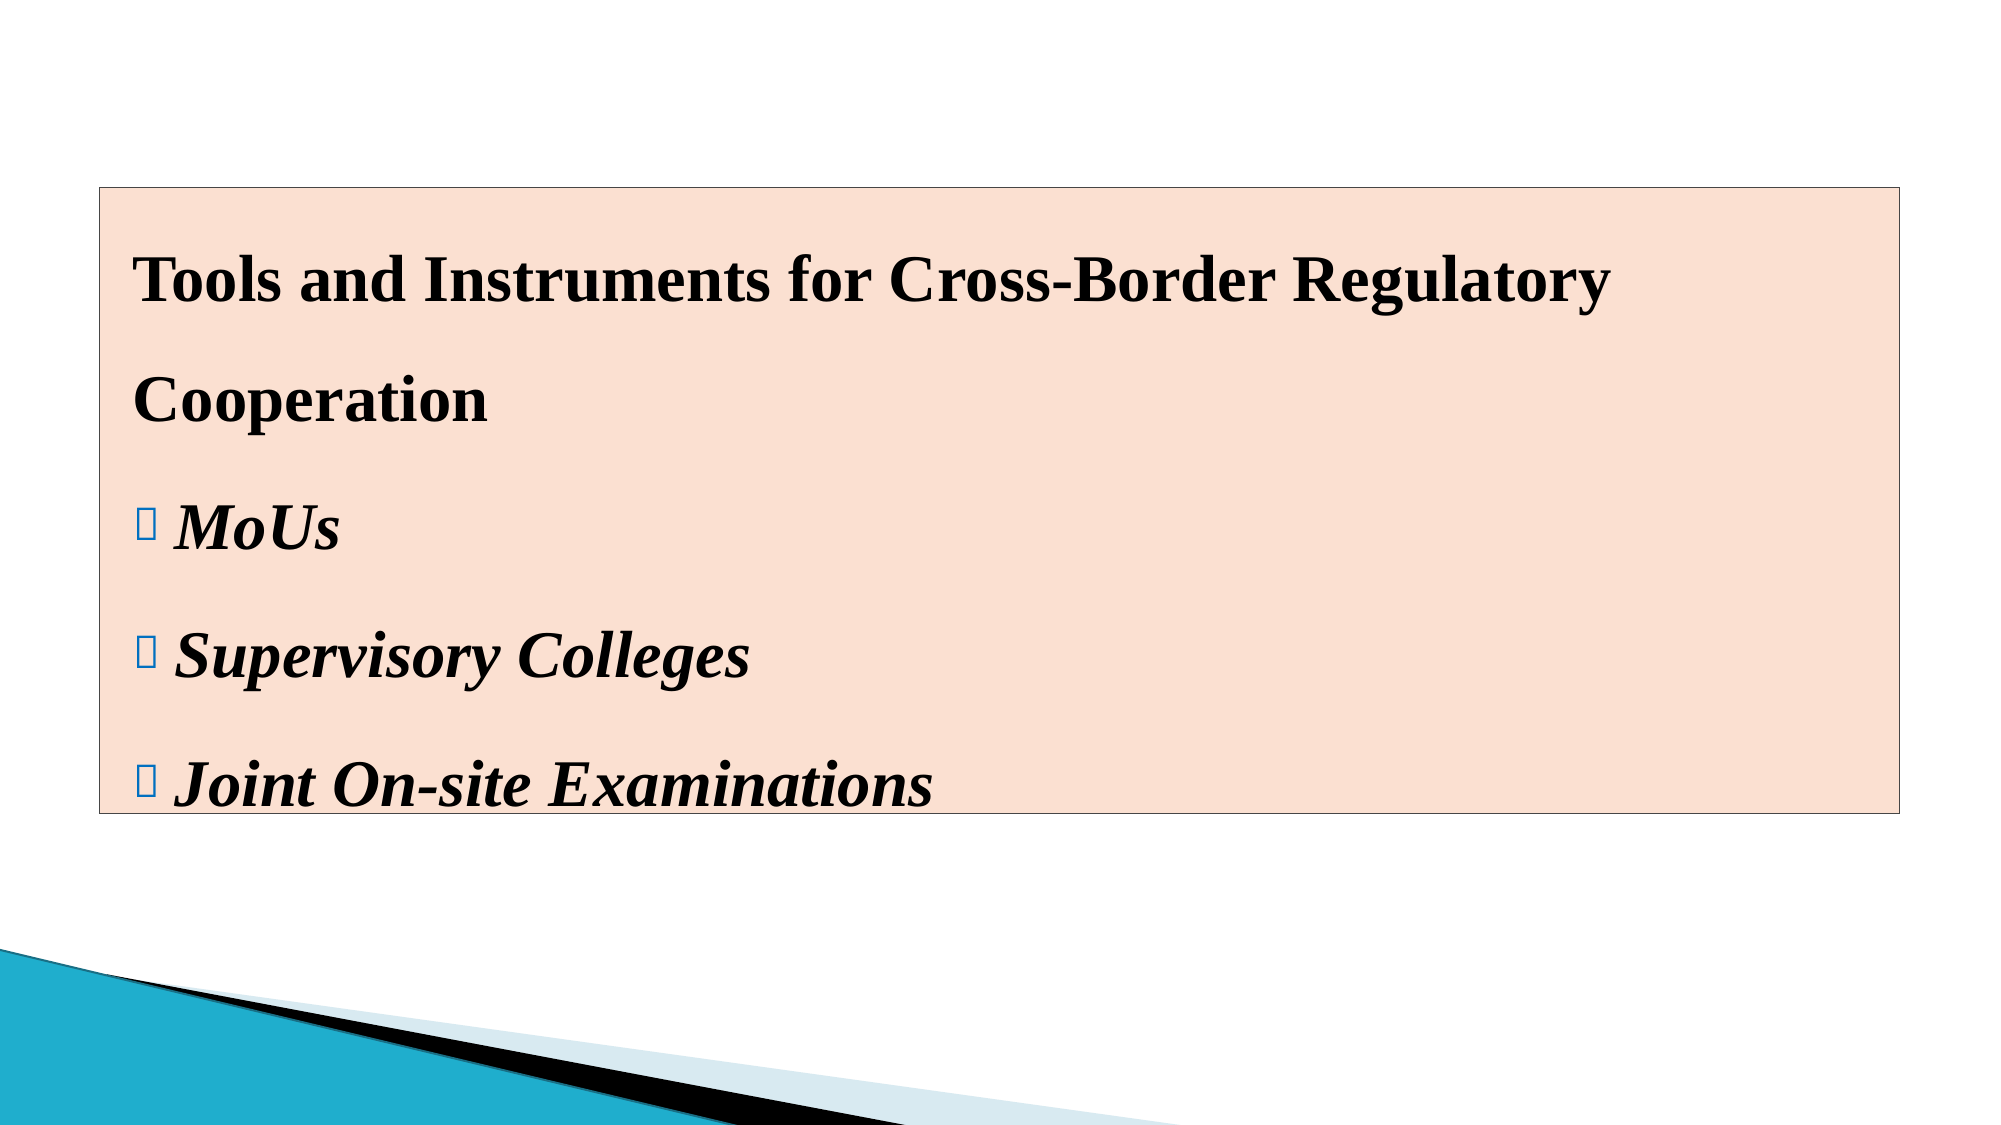

# Tools and Instruments for Cross-Border Regulatory Cooperation
MoUs
Supervisory Colleges
Joint On-site Examinations